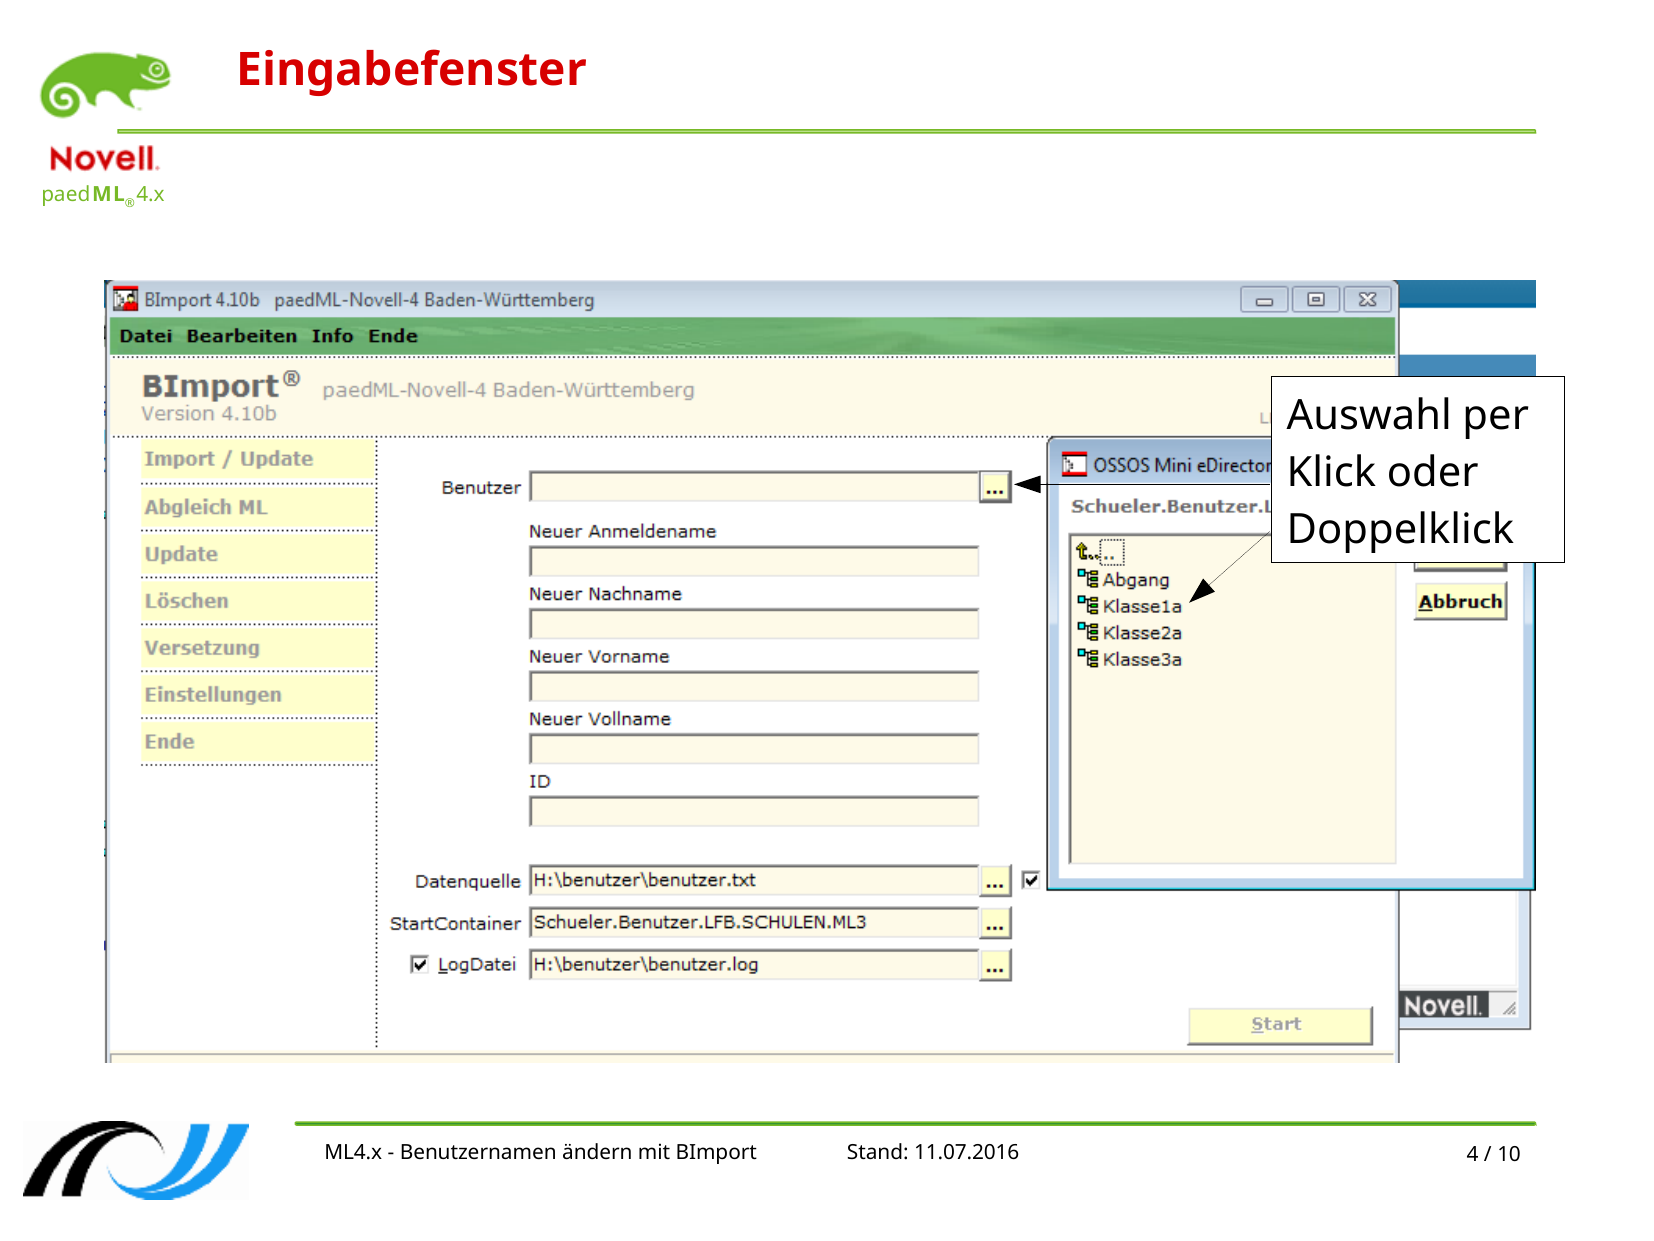

# Eingabefenster
Auswahl per
Klick oder
Doppelklick
ML4.x - Benutzernamen ändern mit BImport
11.07.2016
4